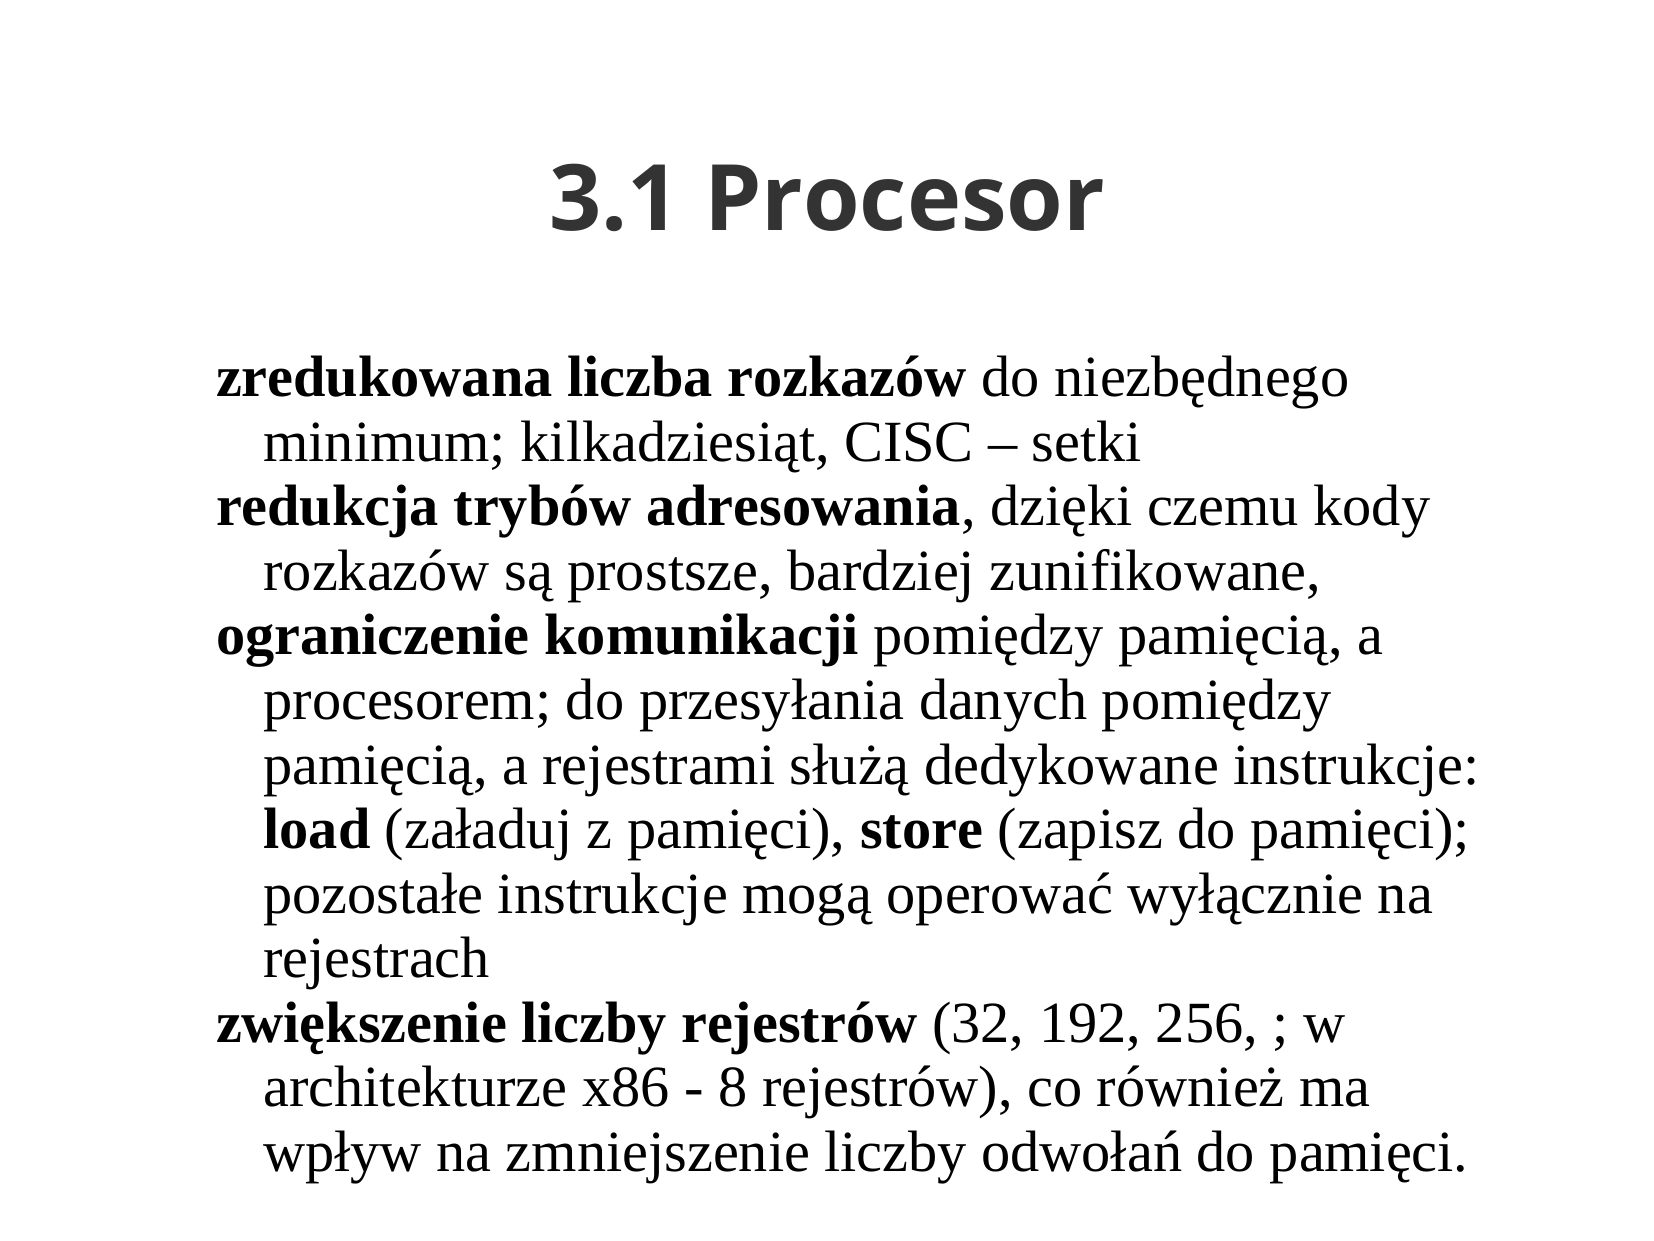

# 3.1 Procesor
zredukowana liczba rozkazów do niezbędnego minimum; kilkadziesiąt, CISC – setki
redukcja trybów adresowania, dzięki czemu kody rozkazów są prostsze, bardziej zunifikowane,
ograniczenie komunikacji pomiędzy pamięcią, a procesorem; do przesyłania danych pomiędzy pamięcią, a rejestrami służą dedykowane instrukcje: load (załaduj z pamięci), store (zapisz do pamięci); pozostałe instrukcje mogą operować wyłącznie na rejestrach
zwiększenie liczby rejestrów (32, 192, 256, ; w architekturze x86 - 8 rejestrów), co również ma wpływ na zmniejszenie liczby odwołań do pamięci.